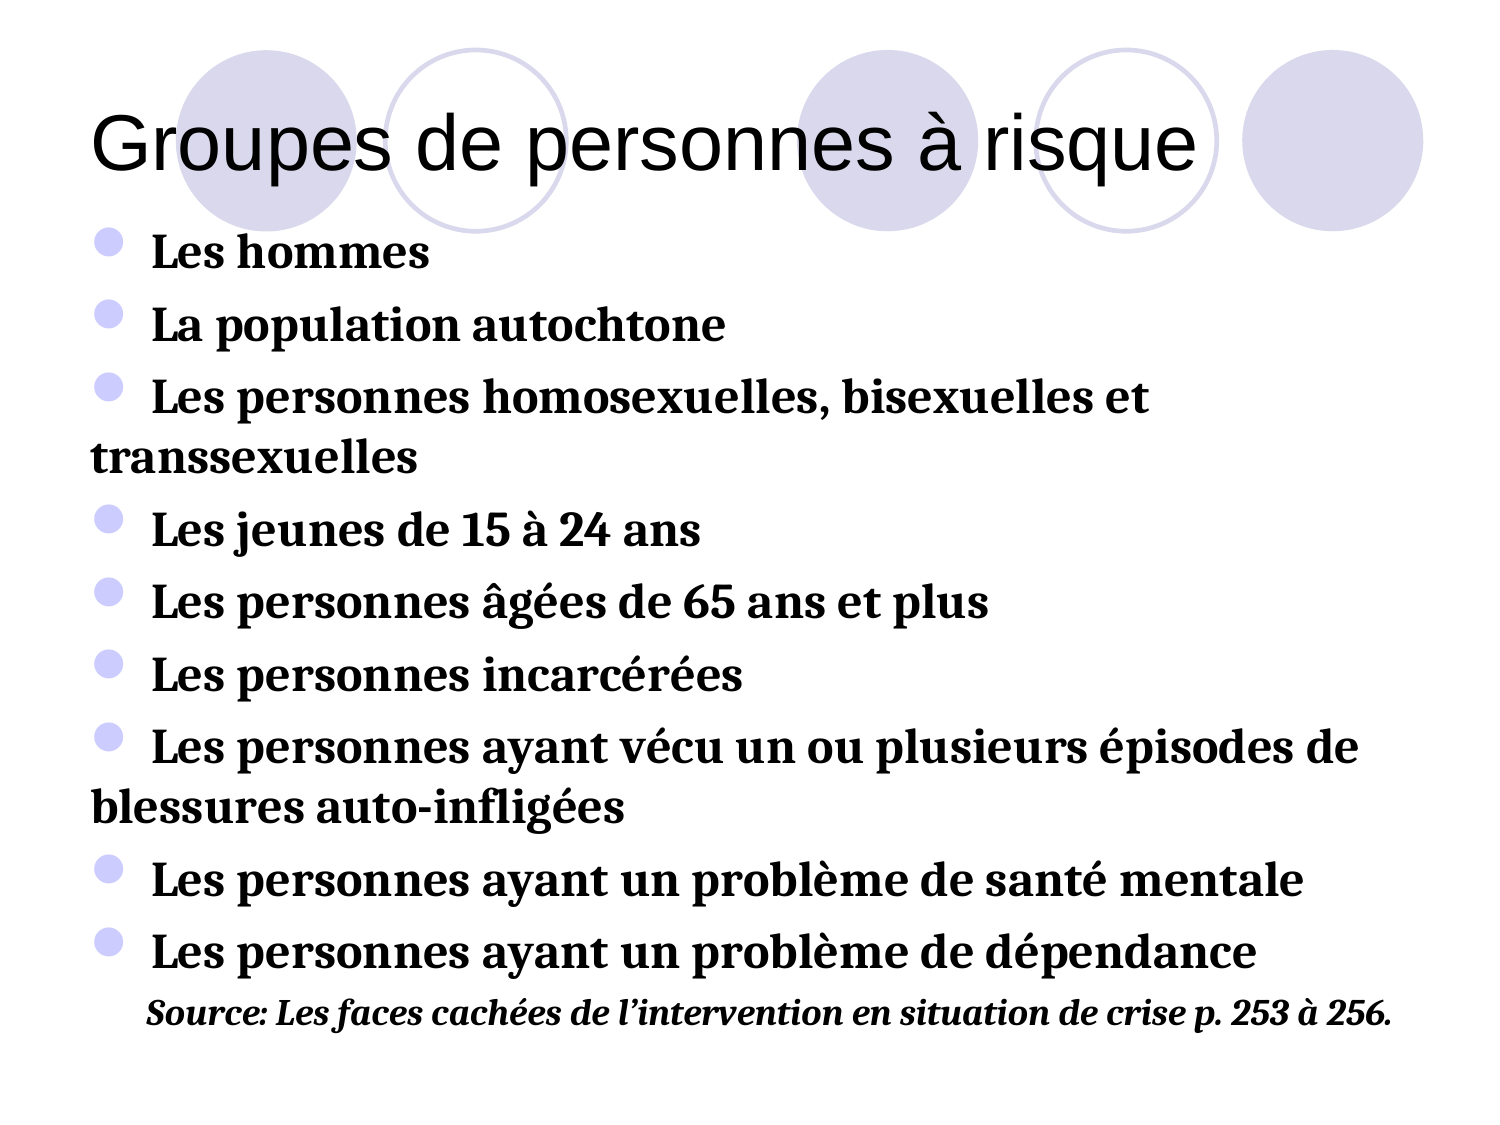

# Groupes de personnes à risque
 Les hommes
 La population autochtone
 Les personnes homosexuelles, bisexuelles et transsexuelles
 Les jeunes de 15 à 24 ans
 Les personnes âgées de 65 ans et plus
 Les personnes incarcérées
 Les personnes ayant vécu un ou plusieurs épisodes de blessures auto-infligées
 Les personnes ayant un problème de santé mentale
 Les personnes ayant un problème de dépendance
Source: Les faces cachées de l’intervention en situation de crise p. 253 à 256.